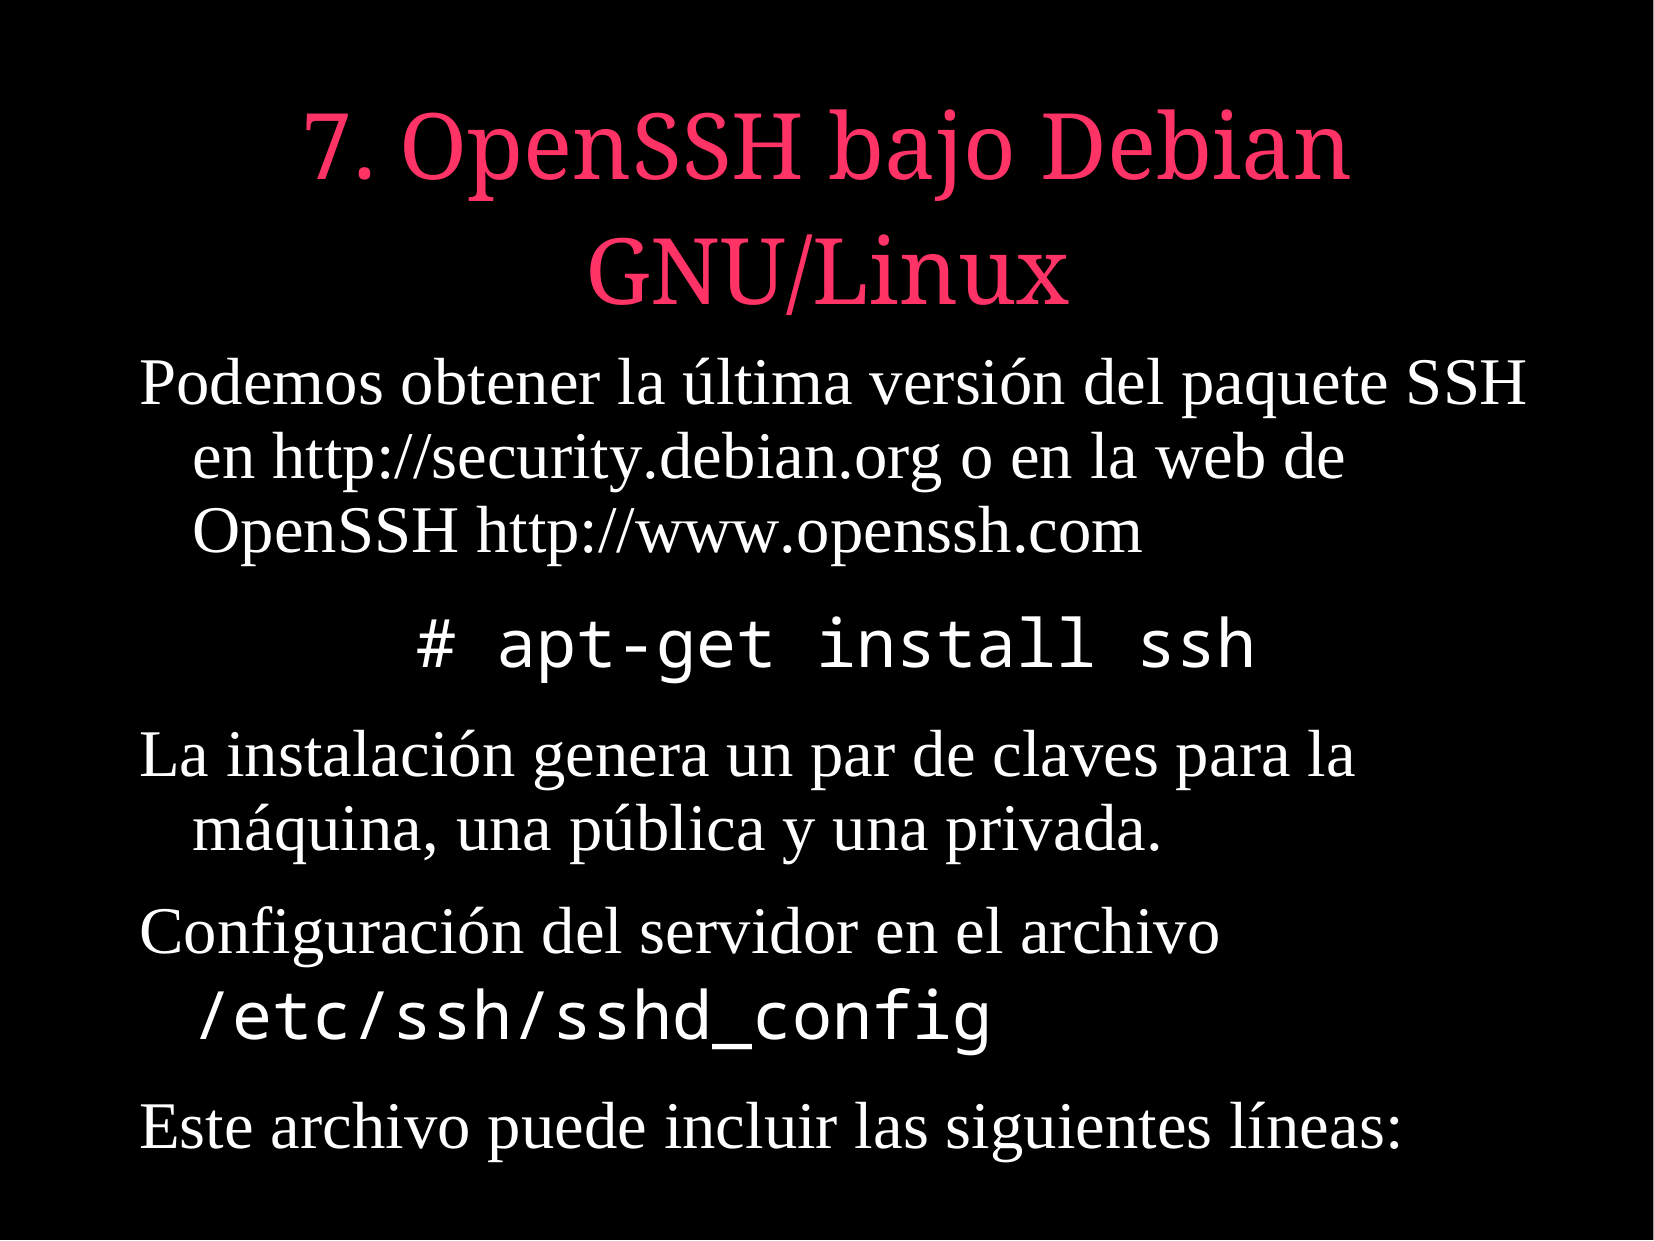

# 7. OpenSSH bajo Debian GNU/Linux
Podemos obtener la última versión del paquete SSH en http://security.debian.org o en la web de OpenSSH http://www.openssh.com
# apt-get install ssh
La instalación genera un par de claves para la máquina, una pública y una privada.
Configuración del servidor en el archivo /etc/ssh/sshd_config
Este archivo puede incluir las siguientes líneas: